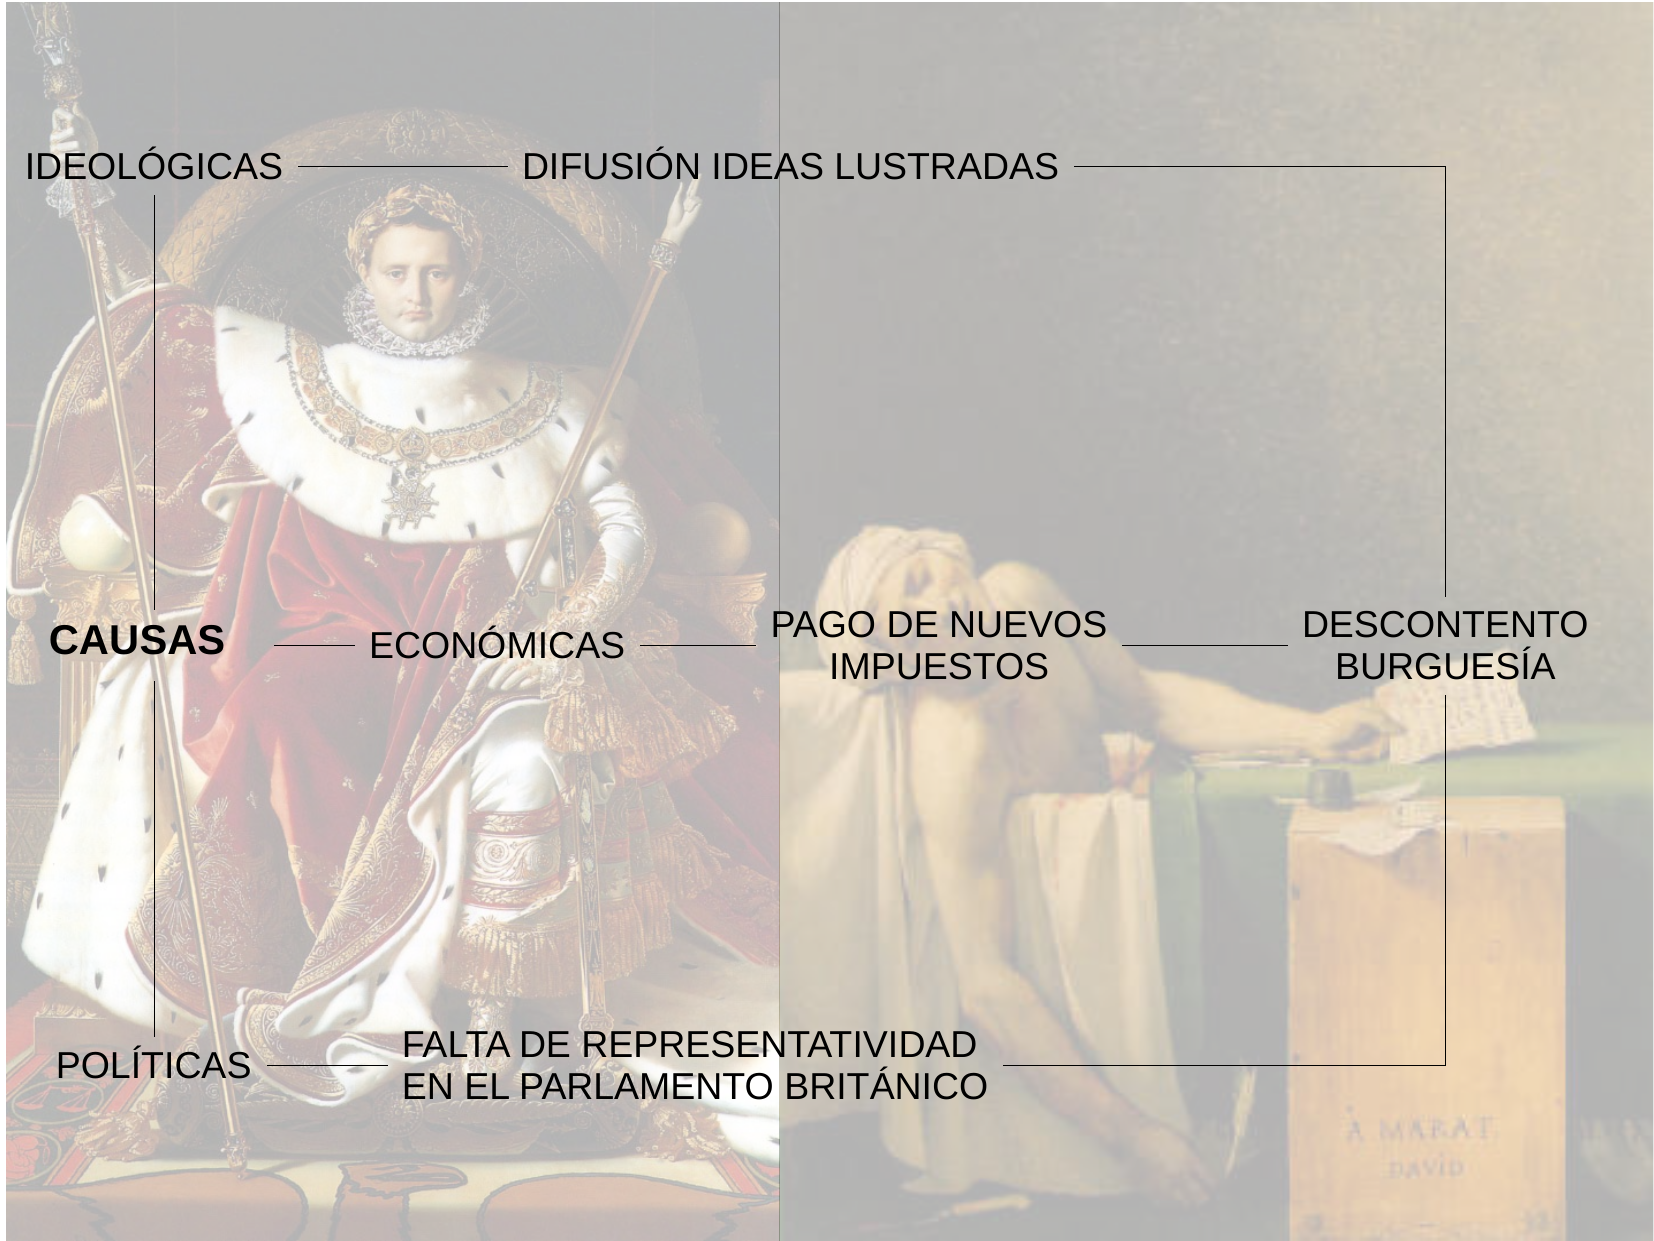

IDEOLÓGICAS
DIFUSIÓN IDEAS LUSTRADAS
PAGO DE NUEVOS
 IMPUESTOS
DESCONTENTO
BURGUESÍA
CAUSAS
ECONÓMICAS
FALTA DE REPRESENTATIVIDAD
EN EL PARLAMENTO BRITÁNICO
POLÍTICAS